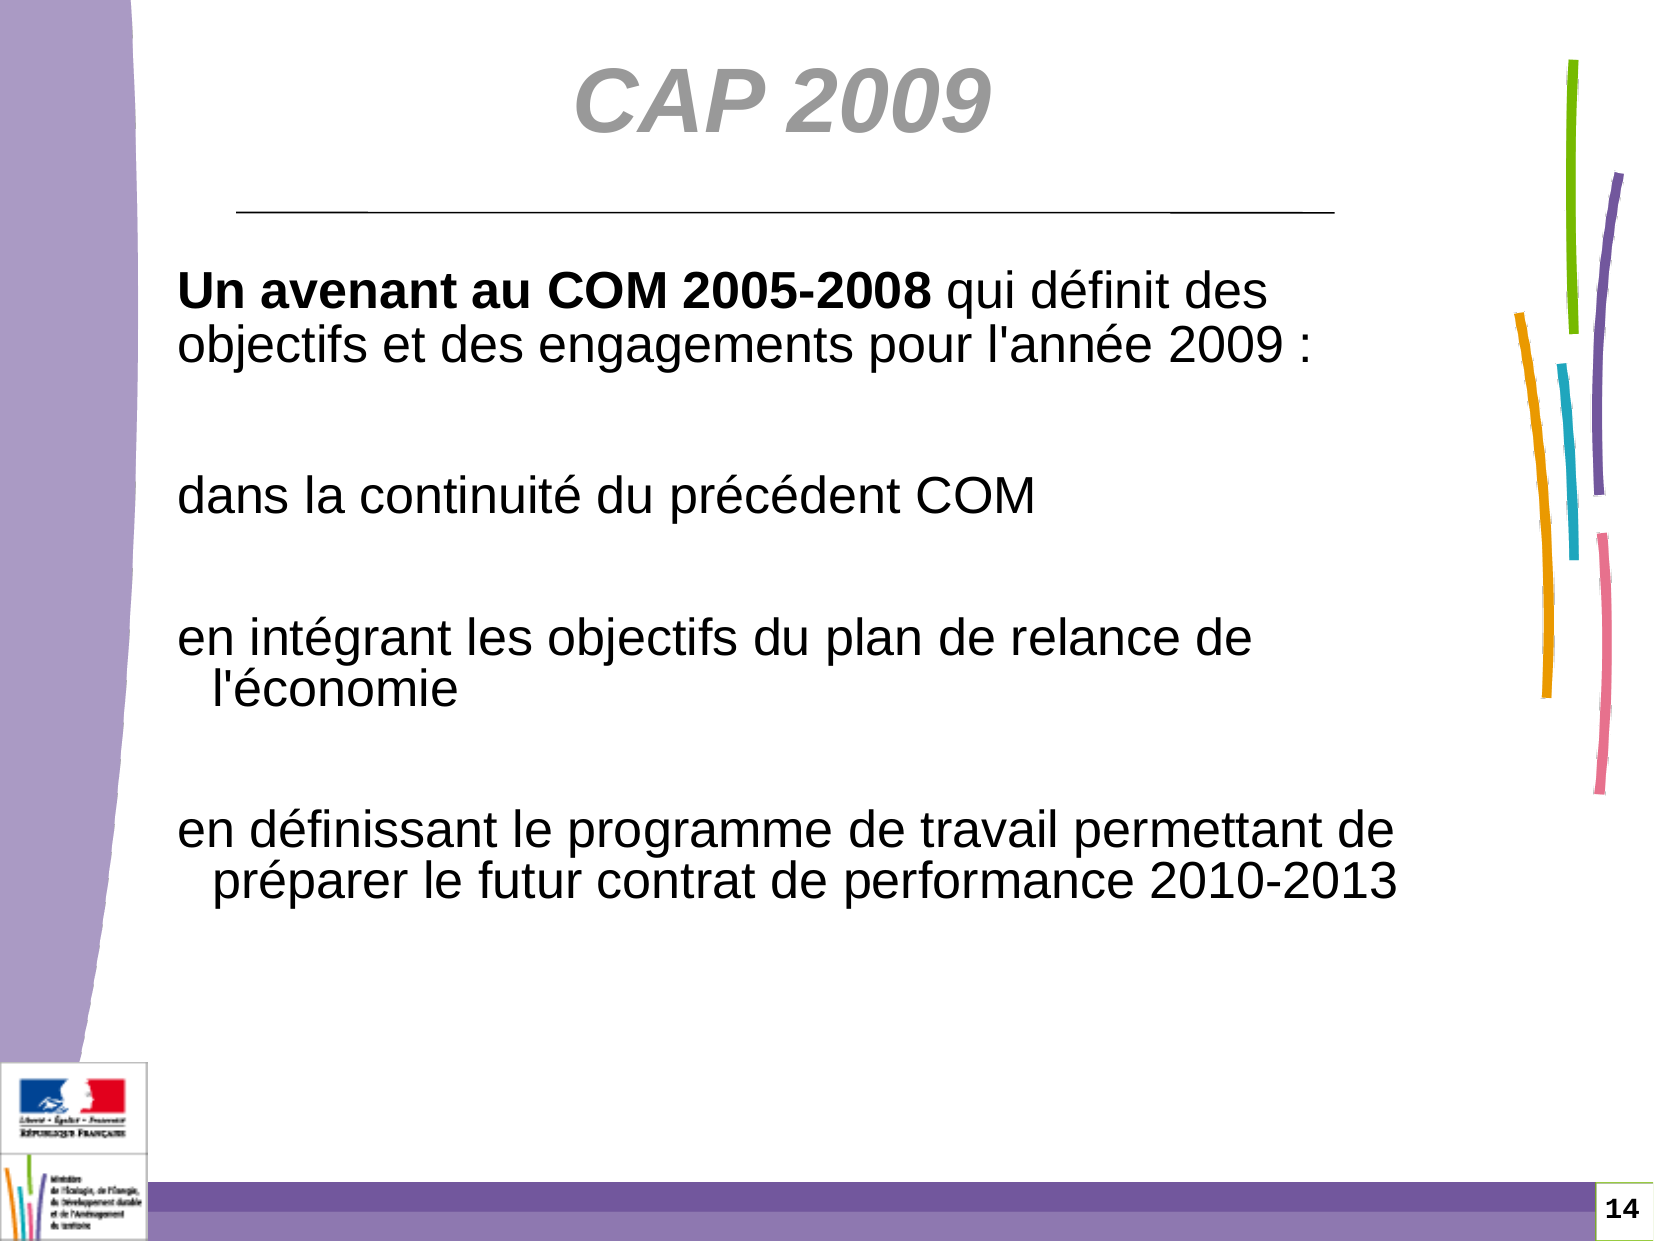

# CAP 2009
Un avenant au COM 2005-2008 qui définit des objectifs et des engagements pour l'année 2009 :
dans la continuité du précédent COM
en intégrant les objectifs du plan de relance de l'économie
en définissant le programme de travail permettant de préparer le futur contrat de performance 2010-2013
14